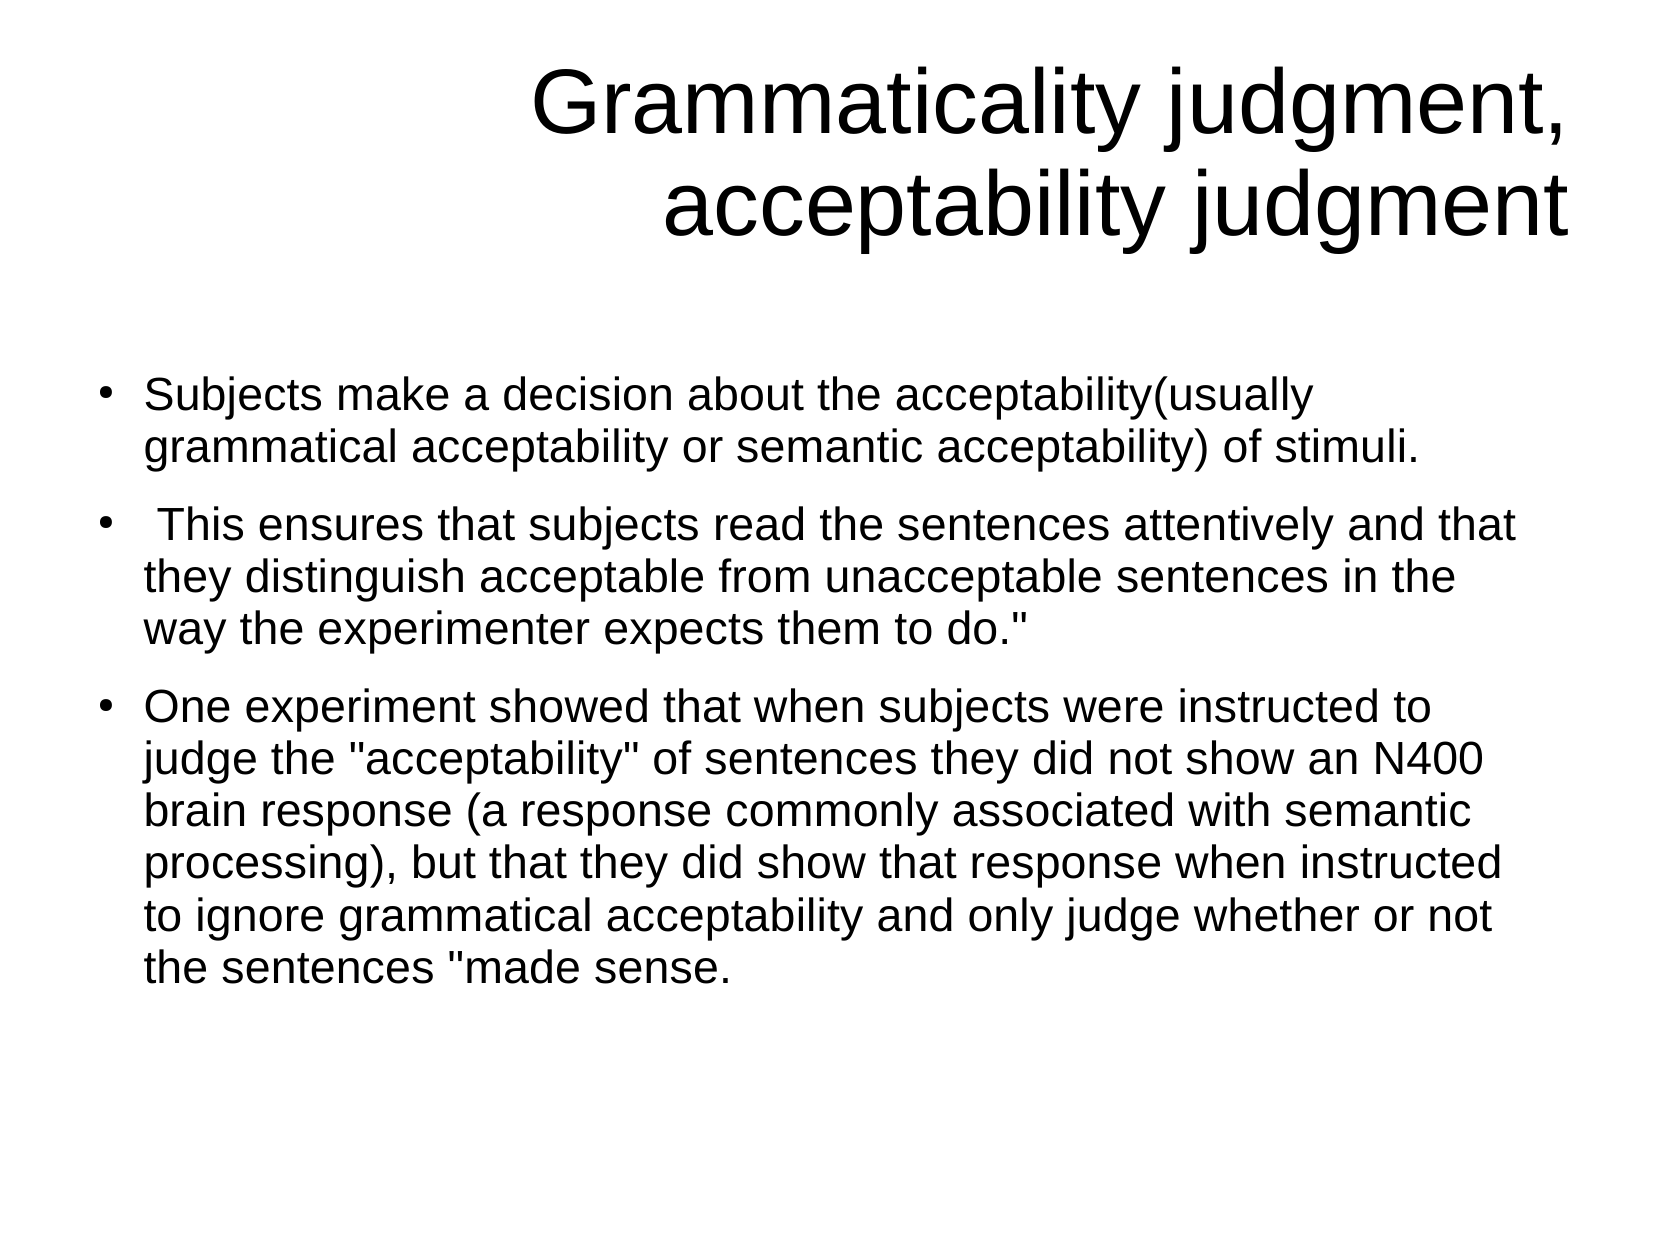

# Grammaticality judgment, acceptability judgment
Subjects make a decision about the acceptability(usually grammatical acceptability or semantic acceptability) of stimuli.
 This ensures that subjects read the sentences attentively and that they distinguish acceptable from unacceptable sentences in the way the experimenter expects them to do."
One experiment showed that when subjects were instructed to judge the "acceptability" of sentences they did not show an N400 brain response (a response commonly associated with semantic processing), but that they did show that response when instructed to ignore grammatical acceptability and only judge whether or not the sentences "made sense.